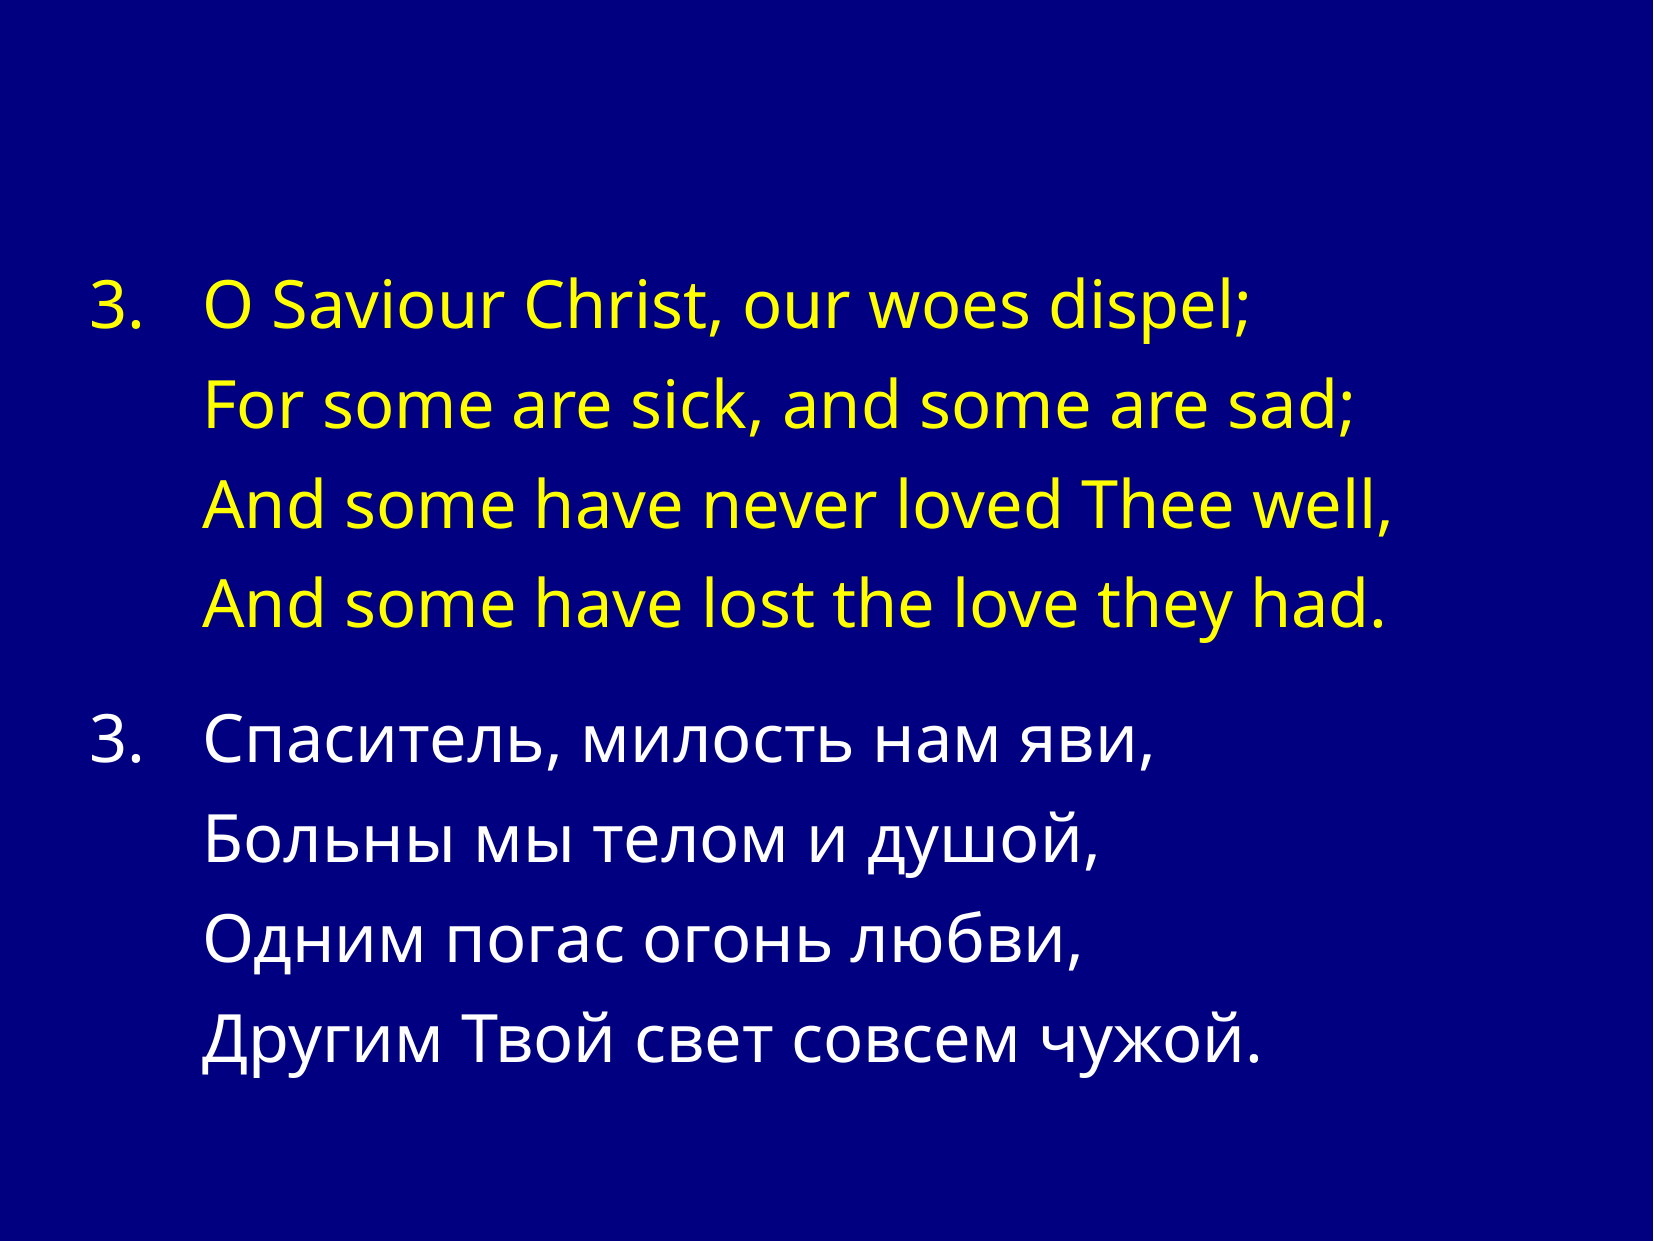

3.	O Saviour Christ, our woes dispel;
	For some are sick, and some are sad;
	And some have never loved Thee well,
	And some have lost the love they had.
3.	Спаситель, милость нам яви,
	Больны мы телом и душой,
	Одним погас огонь любви,
	Другим Твой свет совсем чужой.